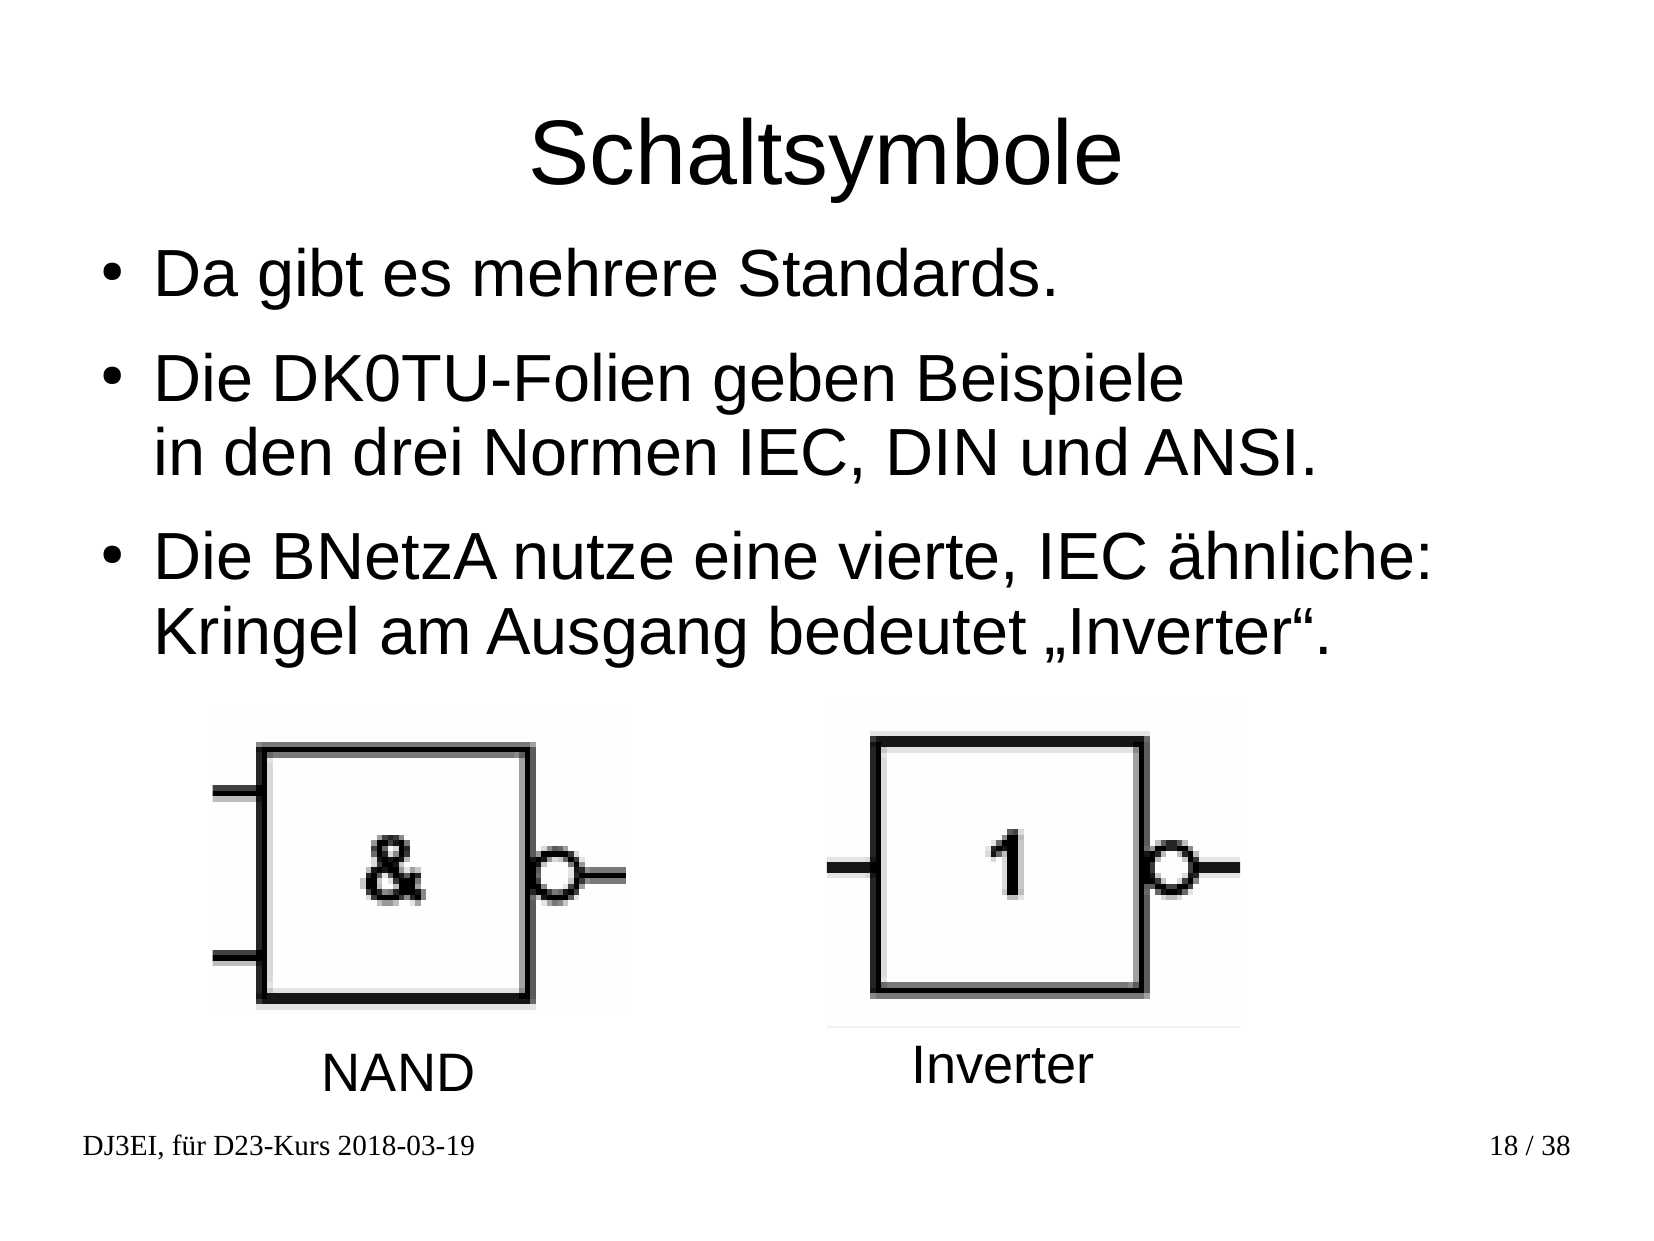

# Schaltsymbole
Da gibt es mehrere Standards.
Die DK0TU-Folien geben Beispiele
in den drei Normen IEC, DIN und ANSI.
Die BNetzA nutze eine vierte, IEC ähnliche:
Kringel am Ausgang bedeutet „Inverter“.
Inverter
NAND
18